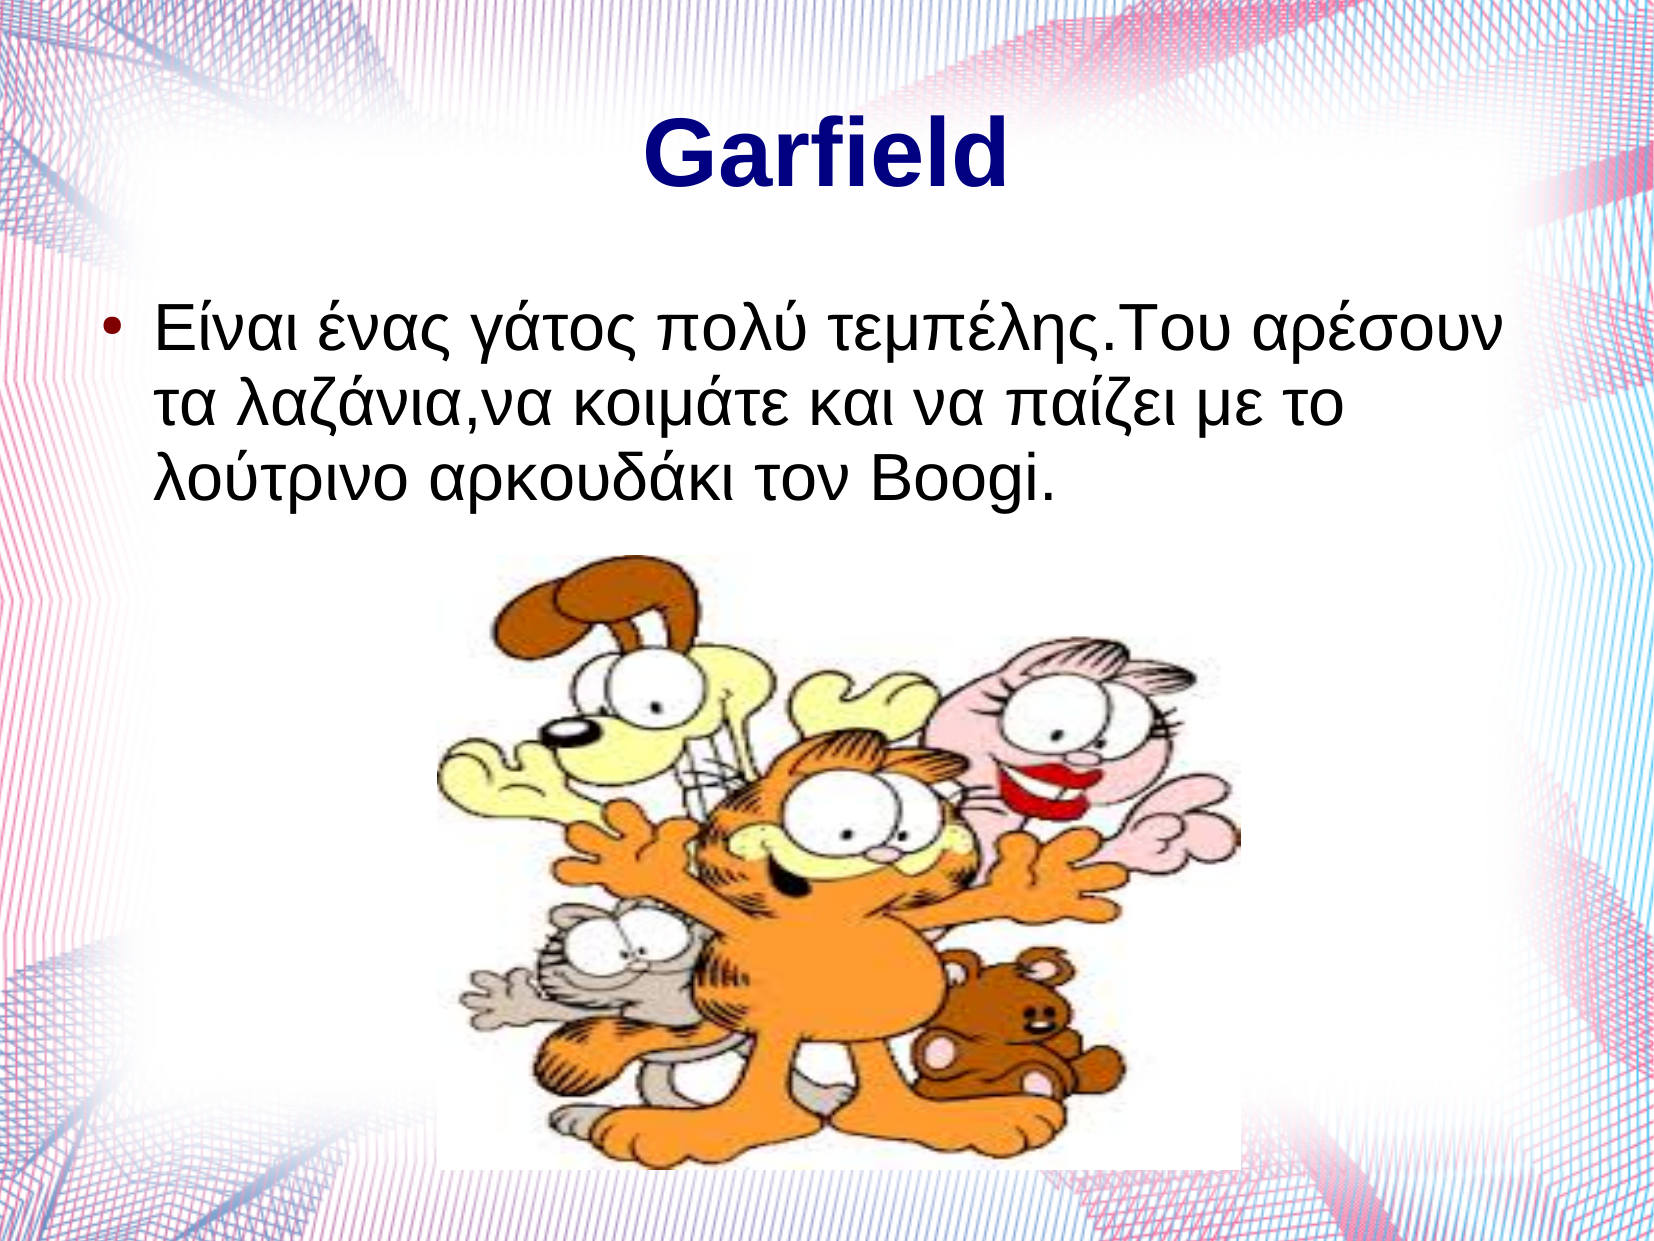

# Garfield
Είναι ένας γάτος πολύ τεμπέλης.Του αρέσουν τα λαζάνια,να κοιμάτε και να παίζει με το λούτρινο αρκουδάκι τον Boogi.